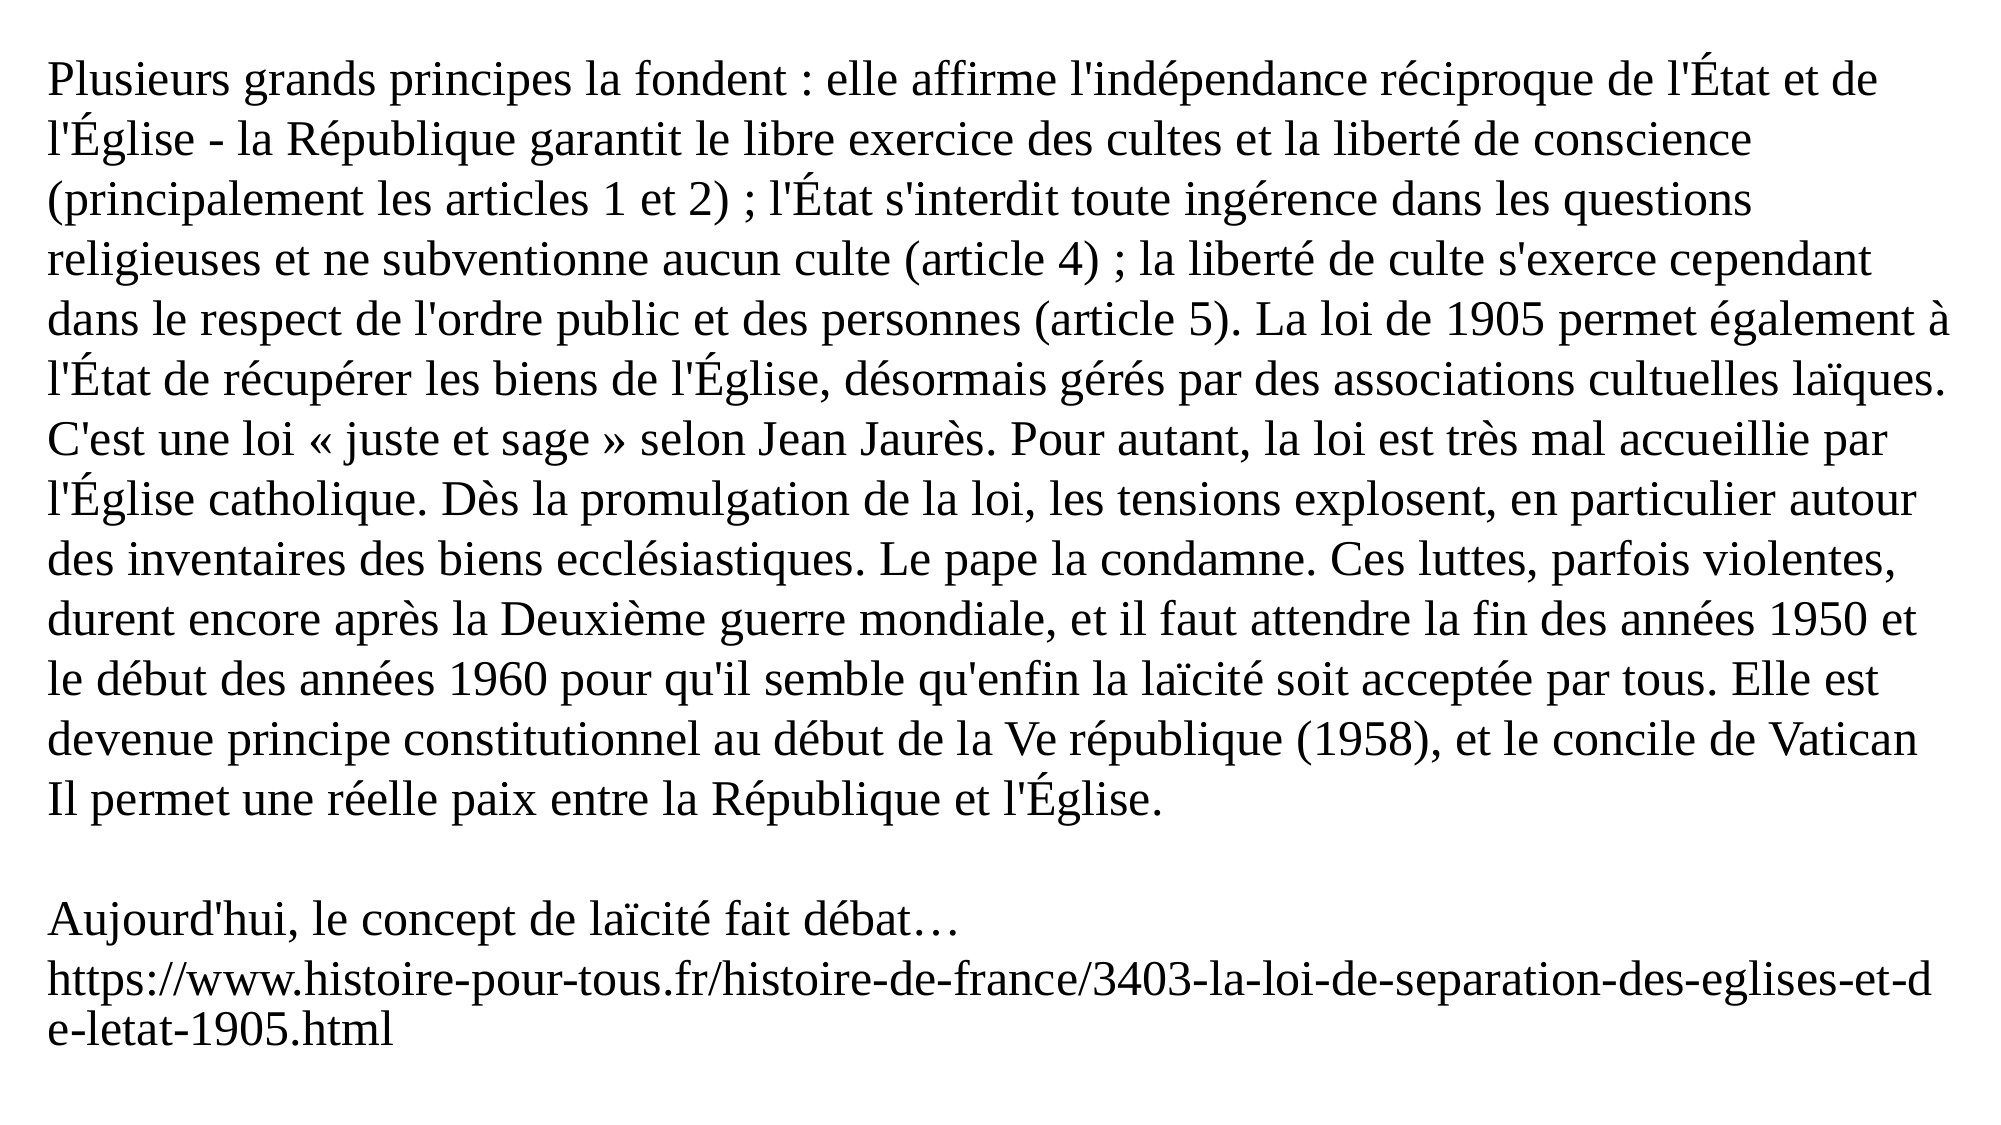

Plusieurs grands principes la fondent : elle affirme l'indépendance réciproque de l'État et de l'Église - la République garantit le libre exercice des cultes et la liberté de conscience (principalement les articles 1 et 2) ; l'État s'interdit toute ingérence dans les questions religieuses et ne subventionne aucun culte (article 4) ; la liberté de culte s'exerce cependant dans le respect de l'ordre public et des personnes (article 5). La loi de 1905 permet également à l'État de récupérer les biens de l'Église, désormais gérés par des associations cultuelles laïques. C'est une loi « juste et sage » selon Jean Jaurès. Pour autant, la loi est très mal accueillie par l'Église catholique. Dès la promulgation de la loi, les tensions explosent, en particulier autour des inventaires des biens ecclésiastiques. Le pape la condamne. Ces luttes, parfois violentes, durent encore après la Deuxième guerre mondiale, et il faut attendre la fin des années 1950 et le début des années 1960 pour qu'il semble qu'enfin la laïcité soit acceptée par tous. Elle est devenue principe constitutionnel au début de la Ve république (1958), et le concile de Vatican Il permet une réelle paix entre la République et l'Église.
Aujourd'hui, le concept de laïcité fait débat…
https://www.histoire-pour-tous.fr/histoire-de-france/3403-la-loi-de-separation-des-eglises-et-de-letat-1905.html